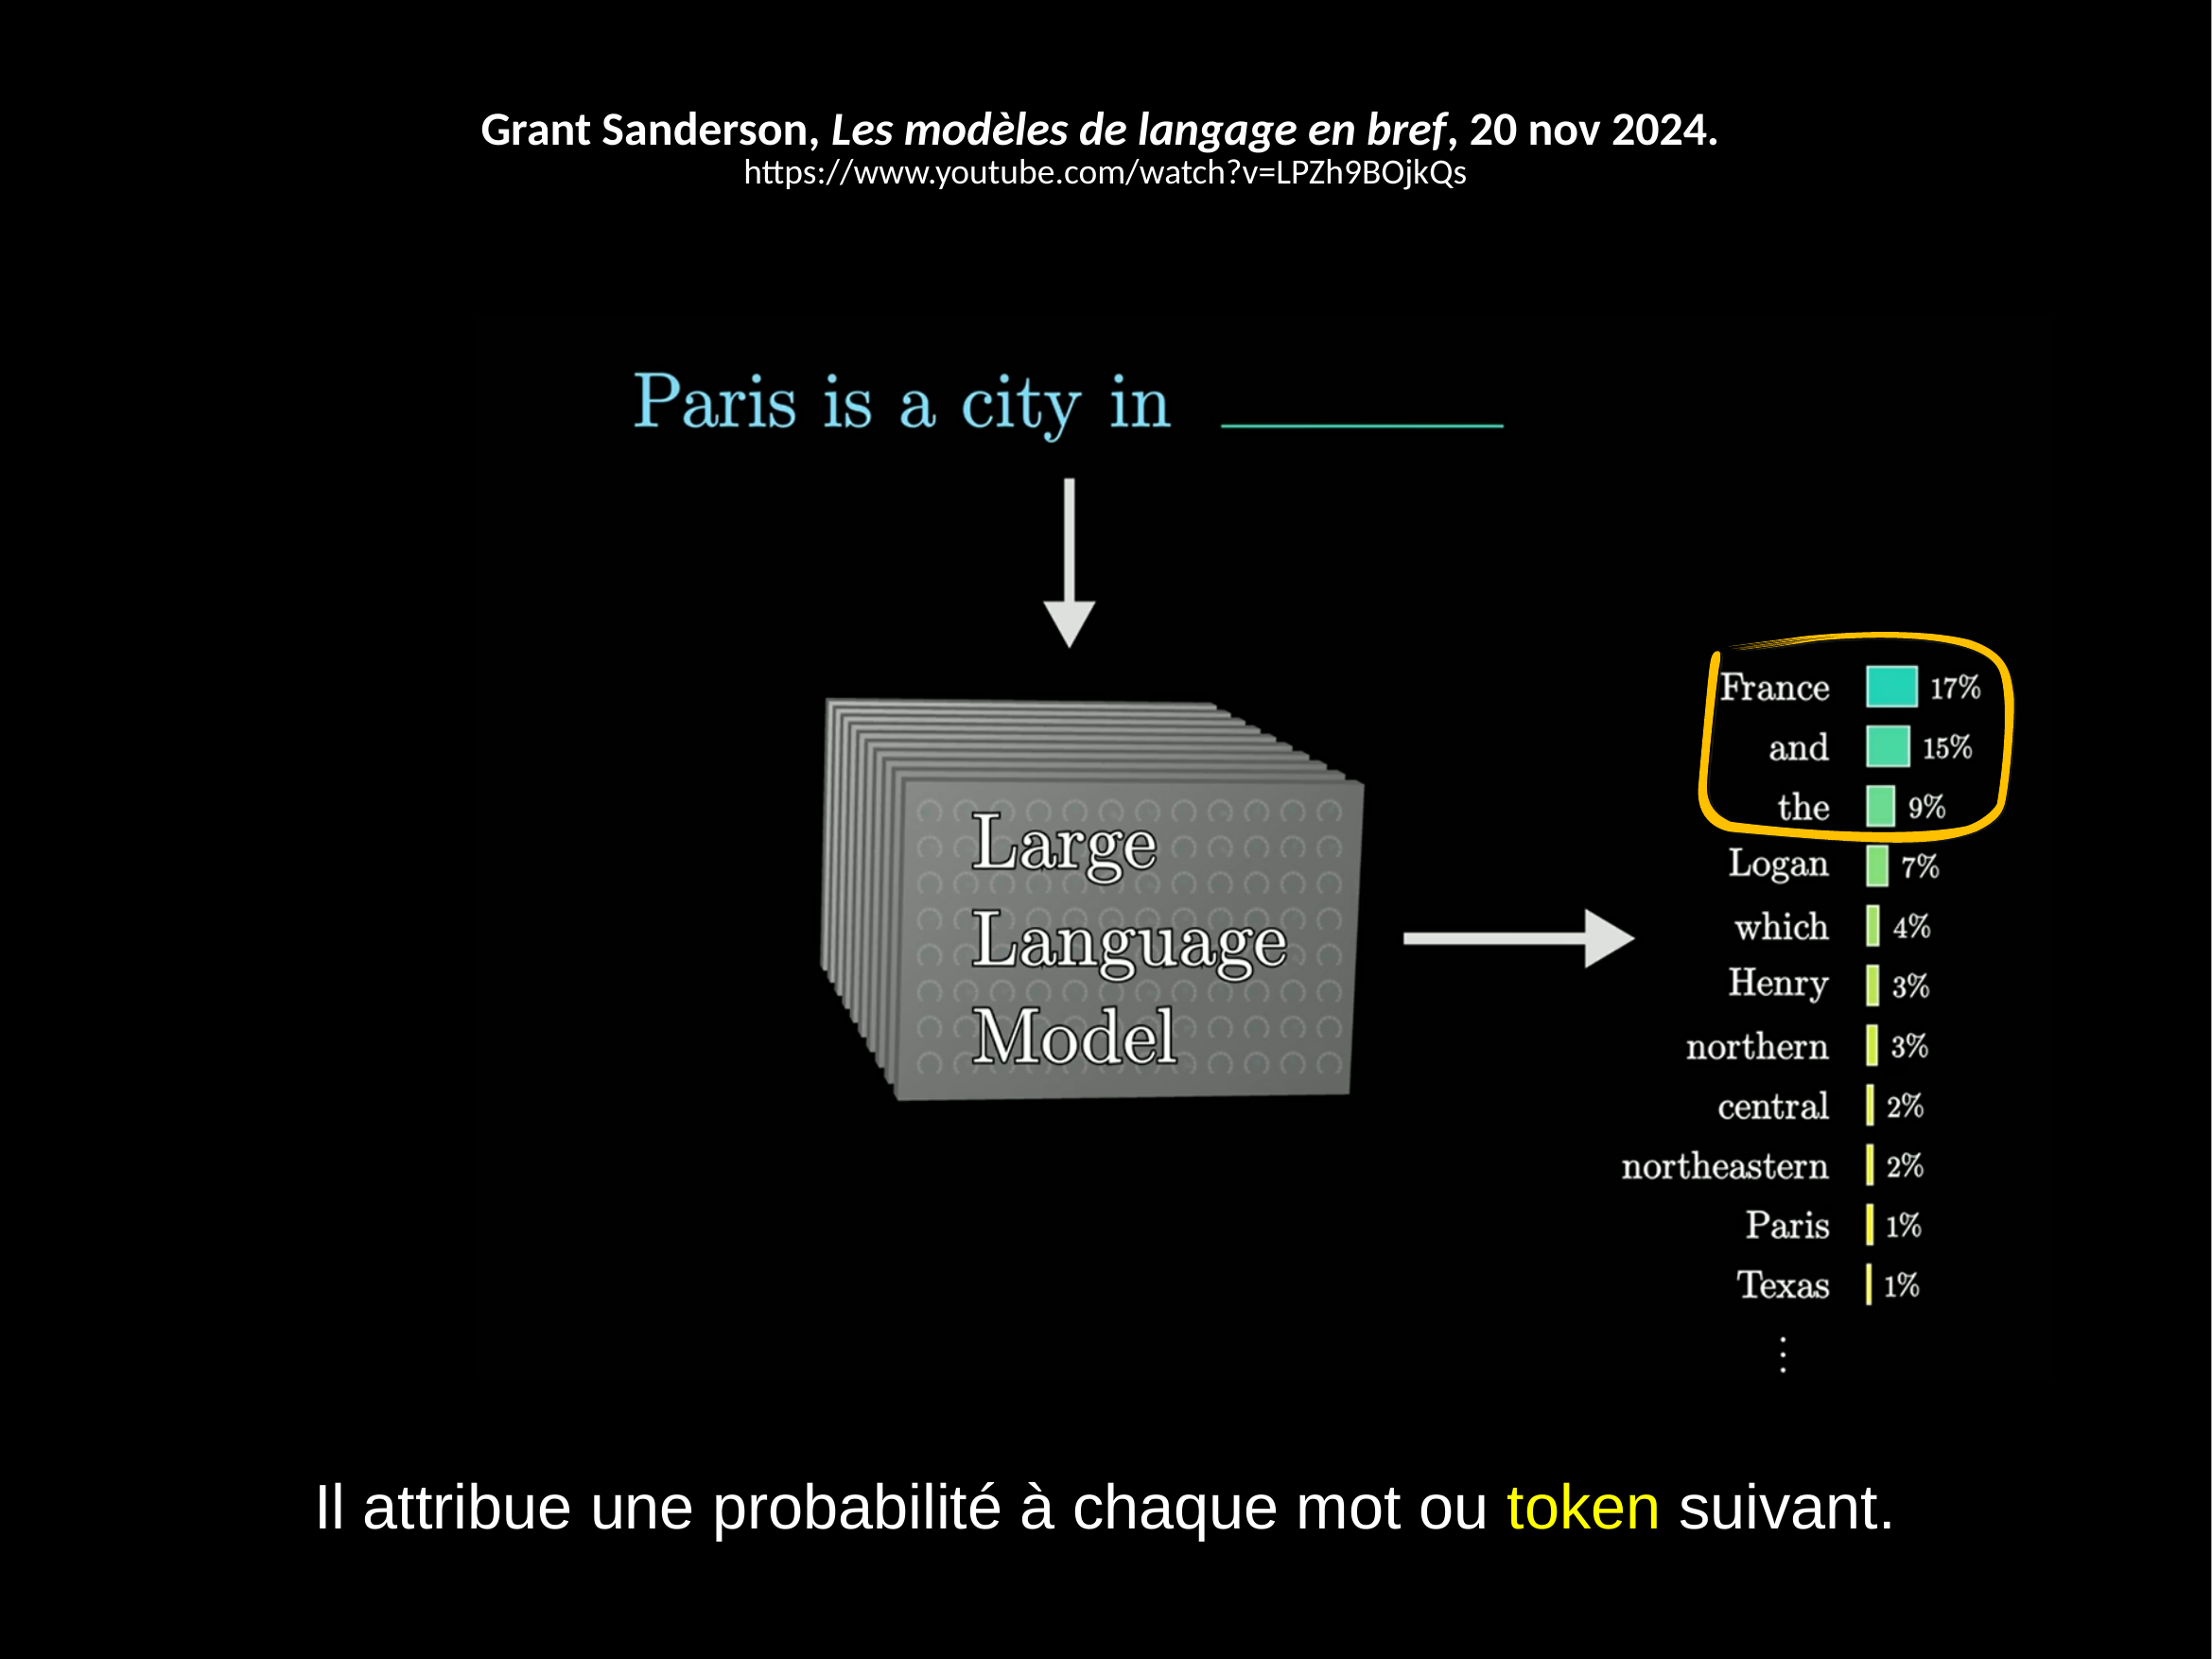

# Grant Sanderson, Les modèles de langage en bref, 20 nov 2024. https://www.youtube.com/watch?v=LPZh9BOjkQs
Il attribue une probabilité à chaque mot ou token suivant.